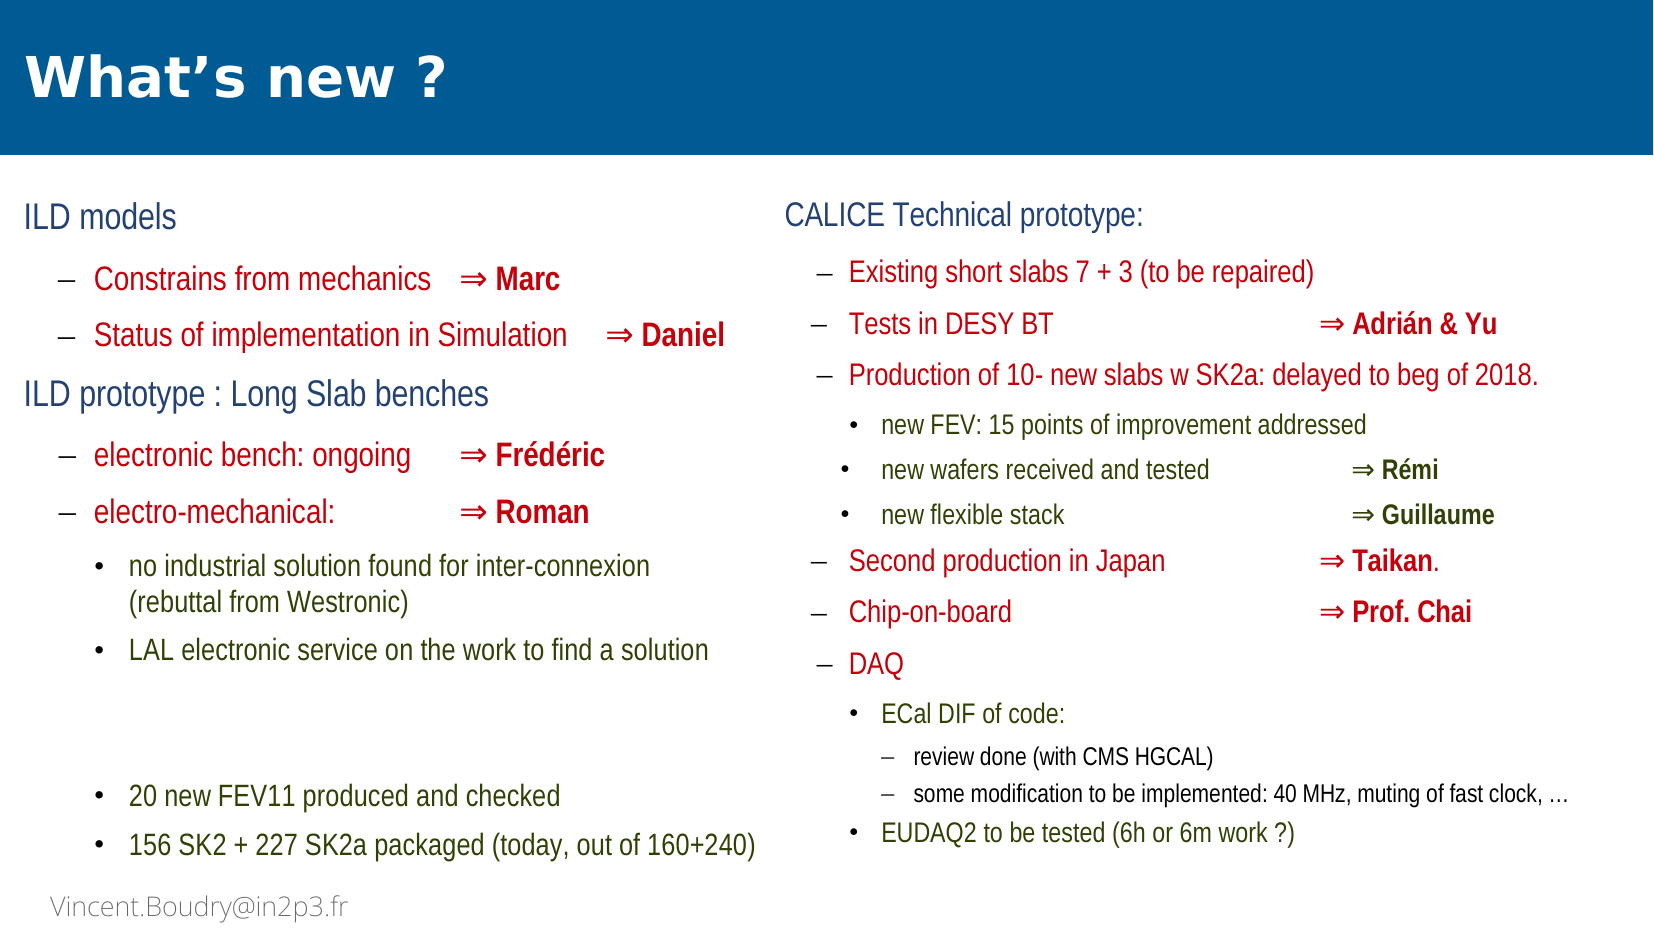

# What’s new ?
ILD models
Constrains from mechanics 			⇒ Marc
Status of implementation in Simulation 	⇒ Daniel
ILD prototype : Long Slab benches
electronic bench: ongoing 	⇒ Frédéric
electro-mechanical: 		⇒ Roman
no industrial solution found for inter-connexion
(rebuttal from Westronic)
LAL electronic service on the work to find a solution
20 new FEV11 produced and checked
156 SK2 + 227 SK2a packaged (today, out of 160+240)
CALICE Technical prototype:
Existing short slabs 7 + 3 (to be repaired)
Tests in DESY BT 							 		⇒ Adrián & Yu
Production of 10- new slabs w SK2a: delayed to beg of 2018.
new FEV: 15 points of improvement addressed
new wafers received and tested 		 	 	⇒ Rémi
new flexible stack 		 	 				 	 	⇒ Guillaume
Second production in Japan 			 		⇒ Taikan.
Chip-on-board 					 				 	 	⇒ Prof. Chai
DAQ
ECal DIF of code:
review done (with CMS HGCAL)
some modification to be implemented: 40 MHz, muting of fast clock, …
EUDAQ2 to be tested (6h or 6m work ?)